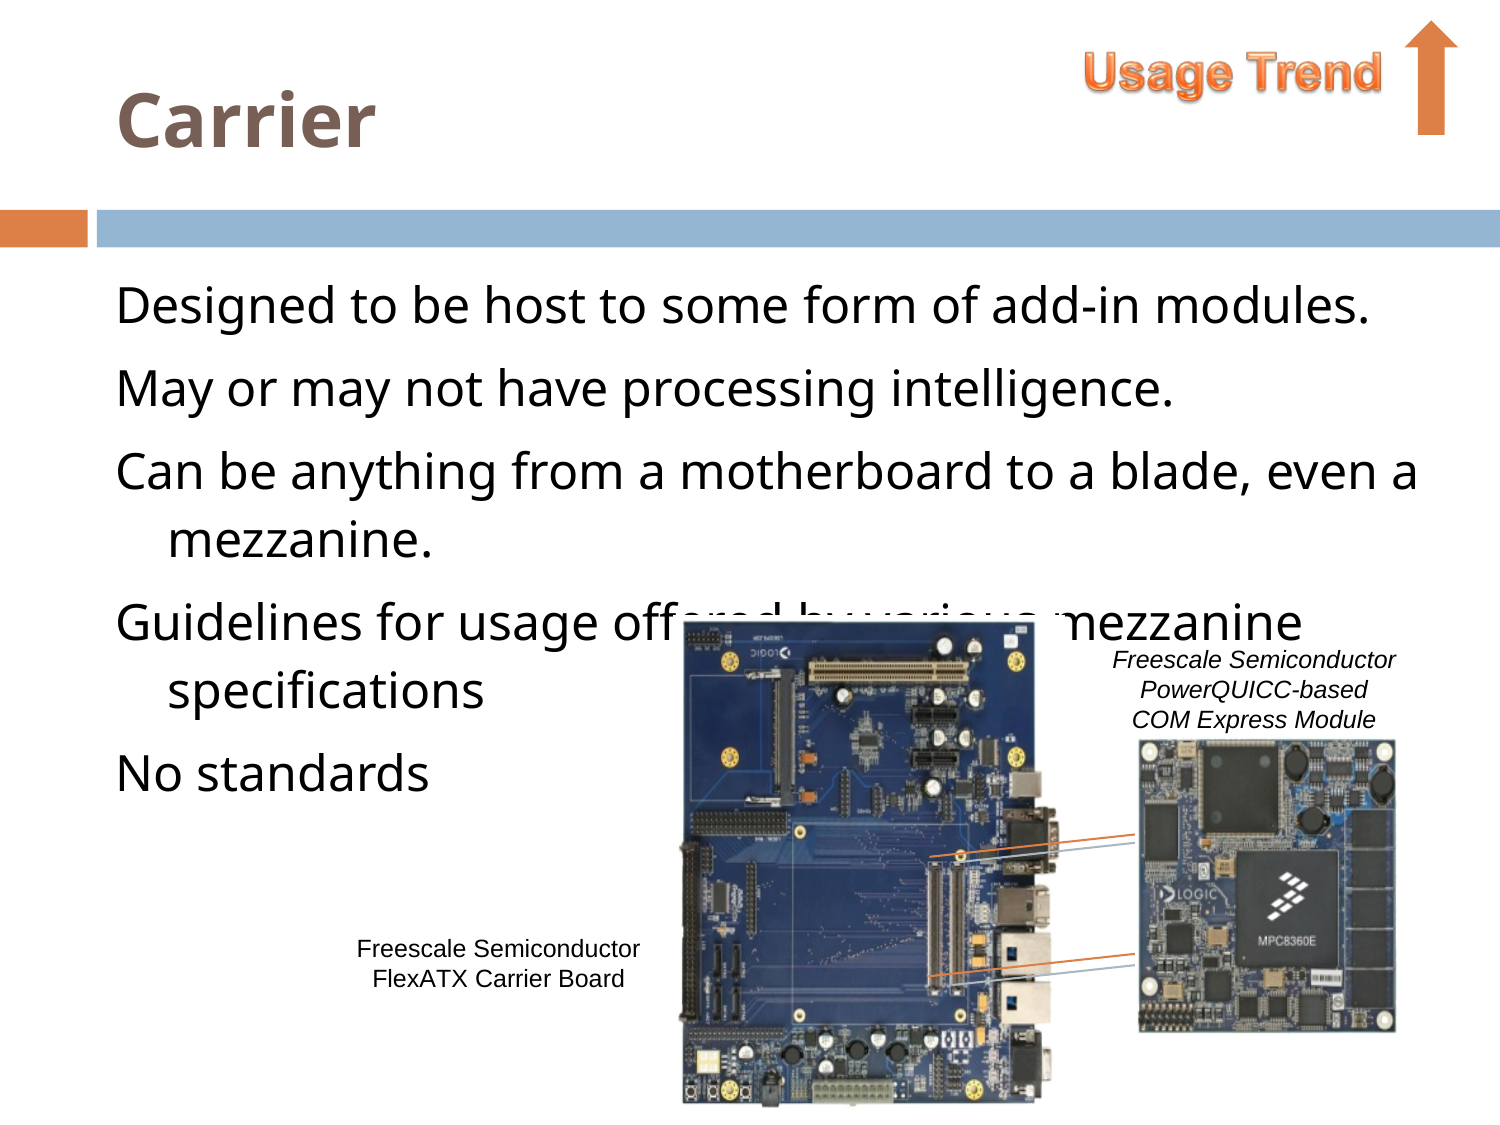

# Carrier
Designed to be host to some form of add-in modules.
May or may not have processing intelligence.
Can be anything from a motherboard to a blade, even a mezzanine.
Guidelines for usage offered by various mezzanine specifications
No standards
Freescale Semiconductor
PowerQUICC-based
COM Express Module
Freescale Semiconductor
FlexATX Carrier Board